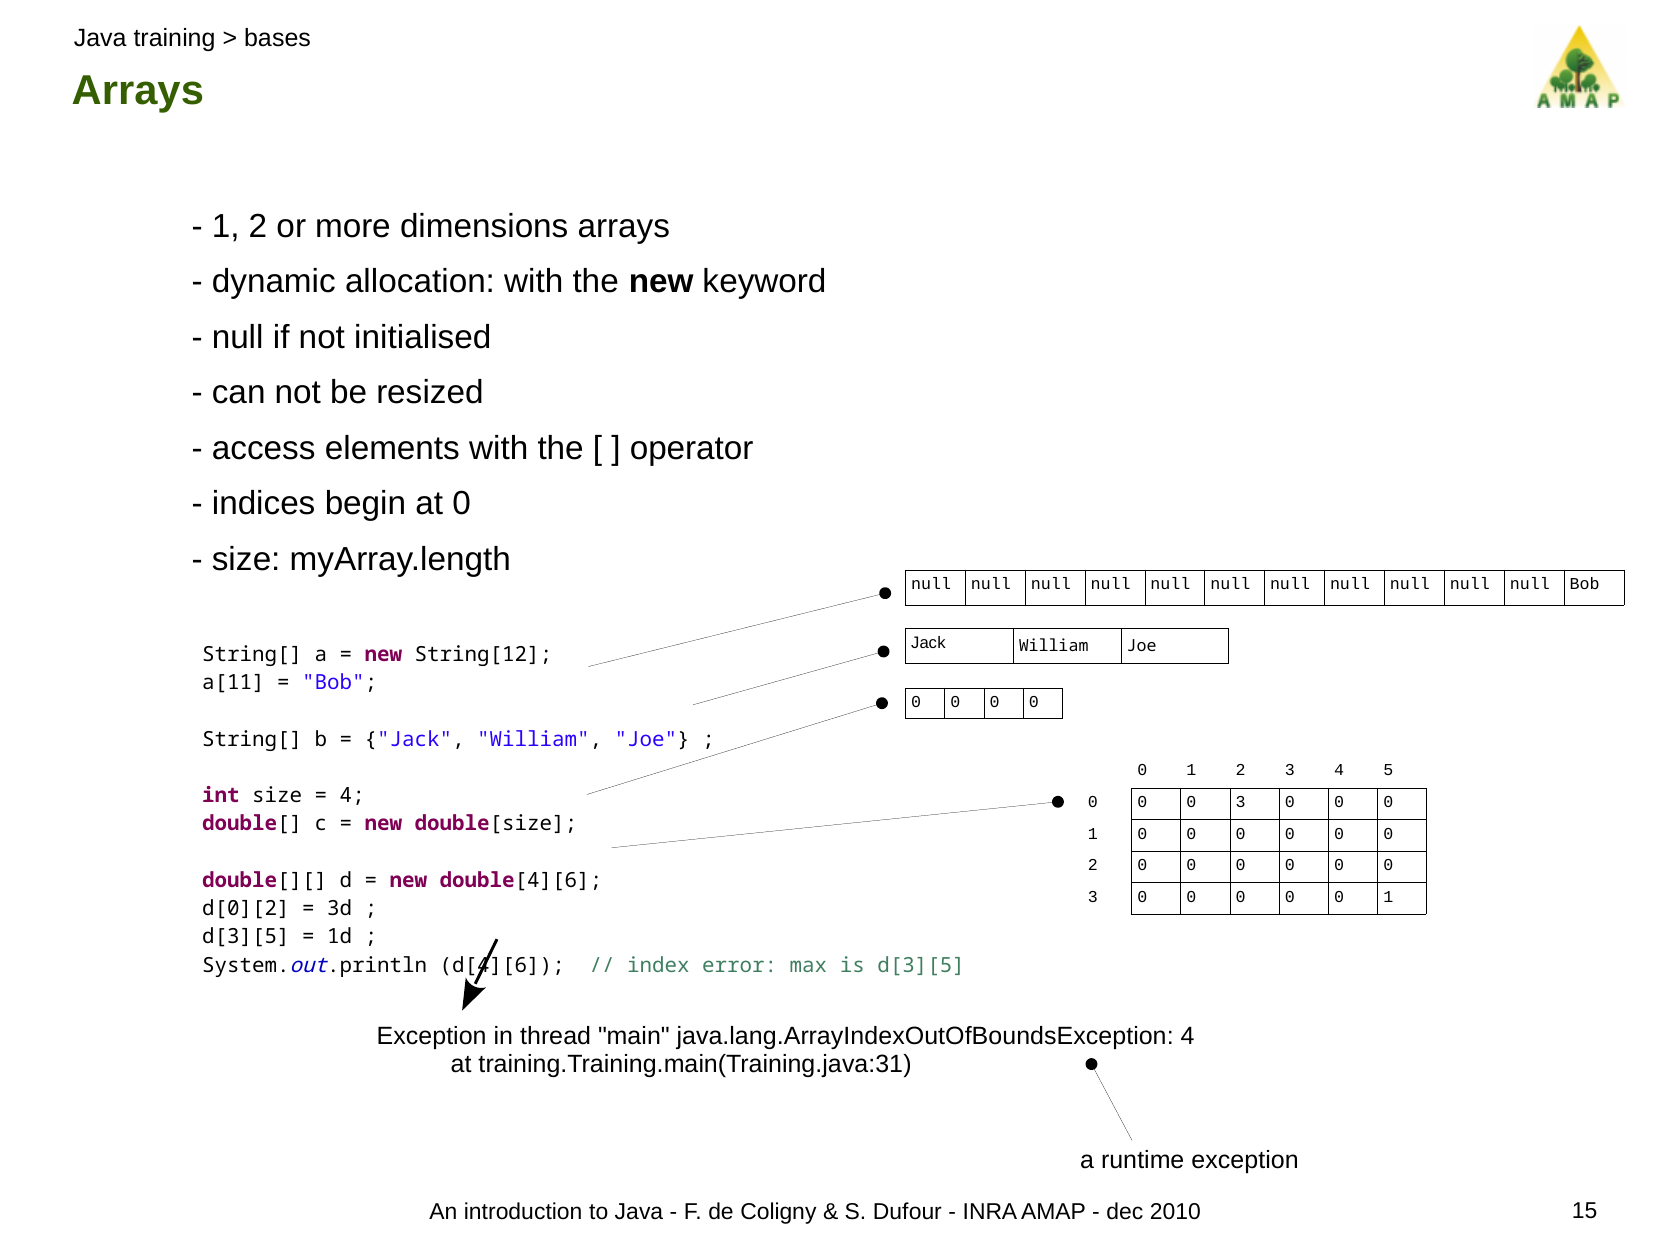

Java training > bases
Arrays
- 1, 2 or more dimensions arrays
- dynamic allocation: with the new keyword
- null if not initialised
- can not be resized
- access elements with the [ ] operator
- indices begin at 0
- size: myArray.length
| null | null | null | null | null | null | null | null | null | null | null | Bob |
| --- | --- | --- | --- | --- | --- | --- | --- | --- | --- | --- | --- |
| Jack | William | Joe |
| --- | --- | --- |
String[] a = new String[12];
a[11] = "Bob";
String[] b = {"Jack", "William", "Joe"} ;
int size = 4;
double[] c = new double[size];
double[][] d = new double[4][6];
d[0][2] = 3d ;
d[3][5] = 1d ;
System.out.println (d[4][6]); // index error: max is d[3][5]
| 0 | 0 | 0 | 0 |
| --- | --- | --- | --- |
| | 0 | 1 | 2 | 3 | 4 | 5 |
| --- | --- | --- | --- | --- | --- | --- |
| 0 | 0 | 0 | 3 | 0 | 0 | 0 |
| 1 | 0 | 0 | 0 | 0 | 0 | 0 |
| 2 | 0 | 0 | 0 | 0 | 0 | 0 |
| 3 | 0 | 0 | 0 | 0 | 0 | 1 |
Exception in thread "main" java.lang.ArrayIndexOutOfBoundsException: 4
	at training.Training.main(Training.java:31)
a runtime exception
15